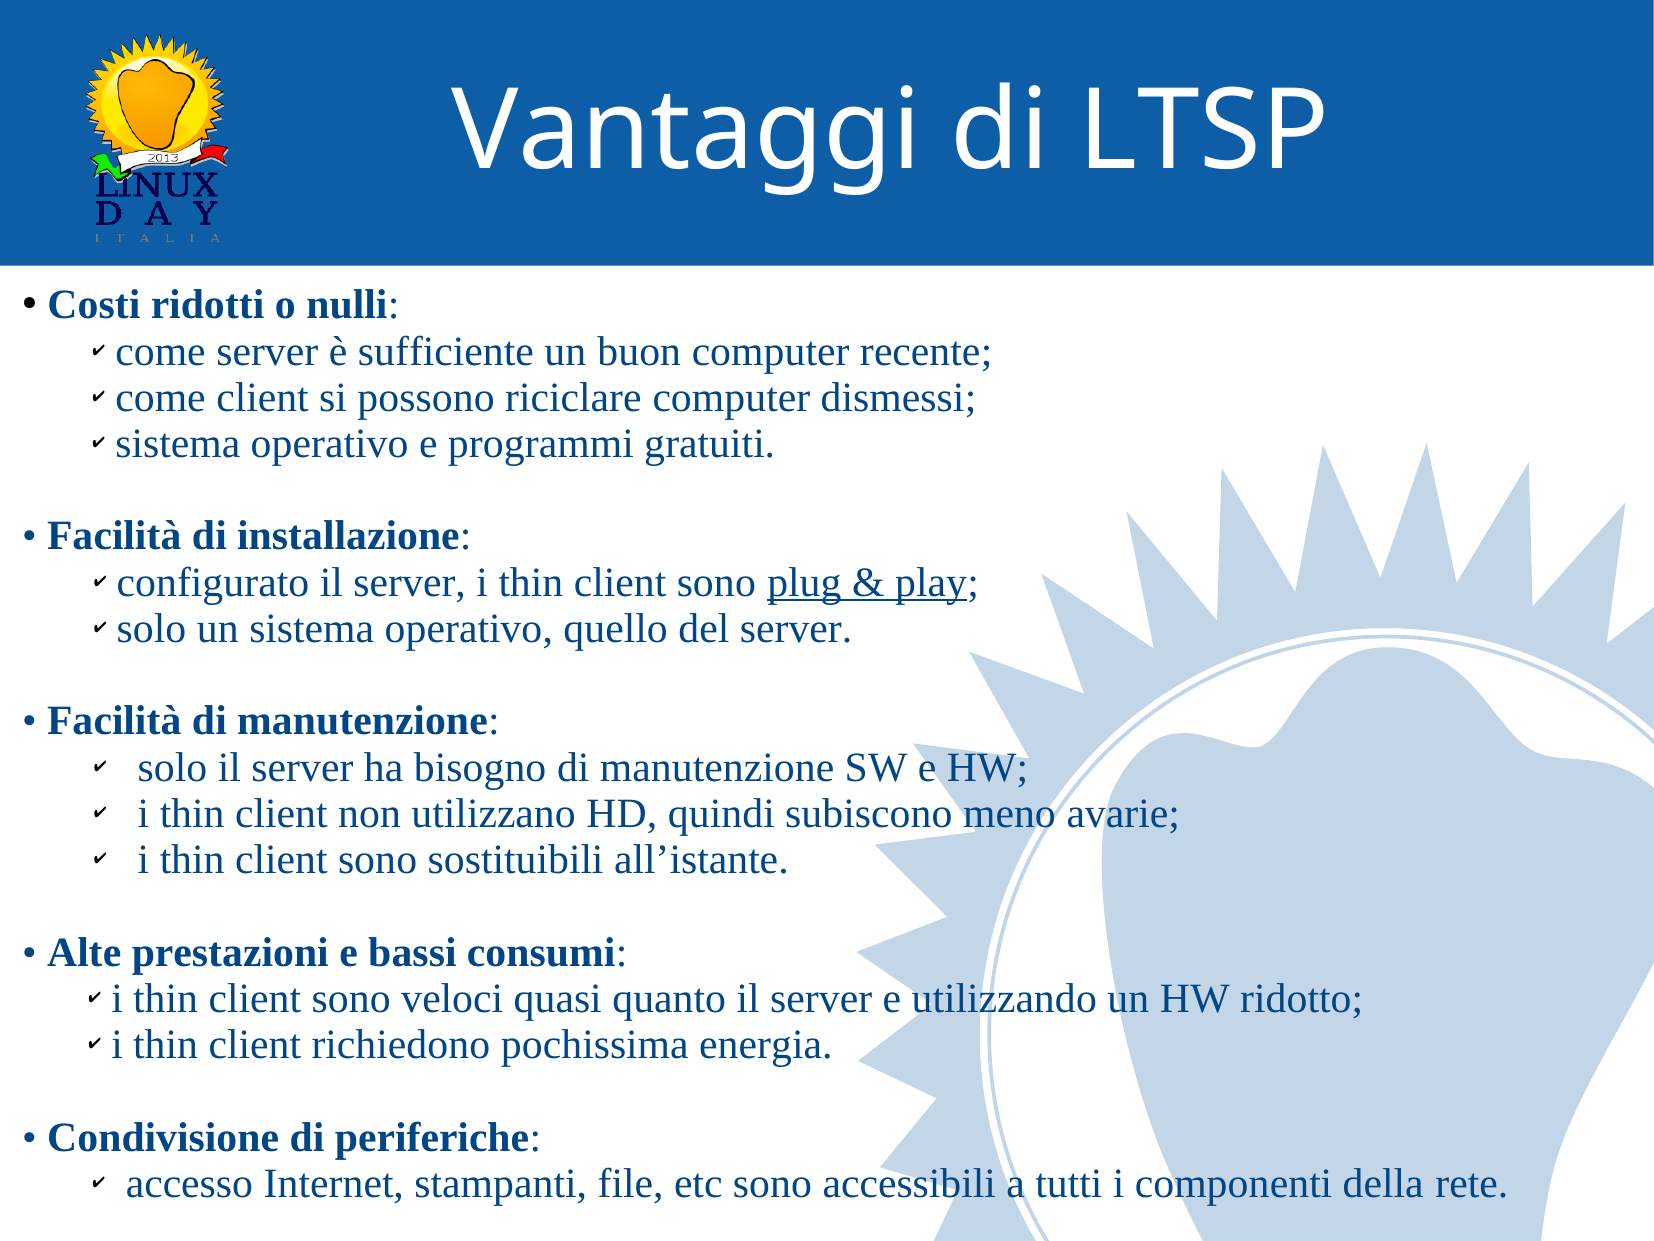

# Vantaggi di LTSP
 Costi ridotti o nulli:
 come server è sufficiente un buon computer recente;
 come client si possono riciclare computer dismessi;
 sistema operativo e programmi gratuiti.
• Facilità di installazione:
 configurato il server, i thin client sono plug & play;
 solo un sistema operativo, quello del server.
• Facilità di manutenzione:
 solo il server ha bisogno di manutenzione SW e HW;
 i thin client non utilizzano HD, quindi subiscono meno avarie;
 i thin client sono sostituibili all’istante.
• Alte prestazioni e bassi consumi:
 i thin client sono veloci quasi quanto il server e utilizzando un HW ridotto;
 i thin client richiedono pochissima energia.
• Condivisione di periferiche:
 accesso Internet, stampanti, file, etc sono accessibili a tutti i componenti della rete.